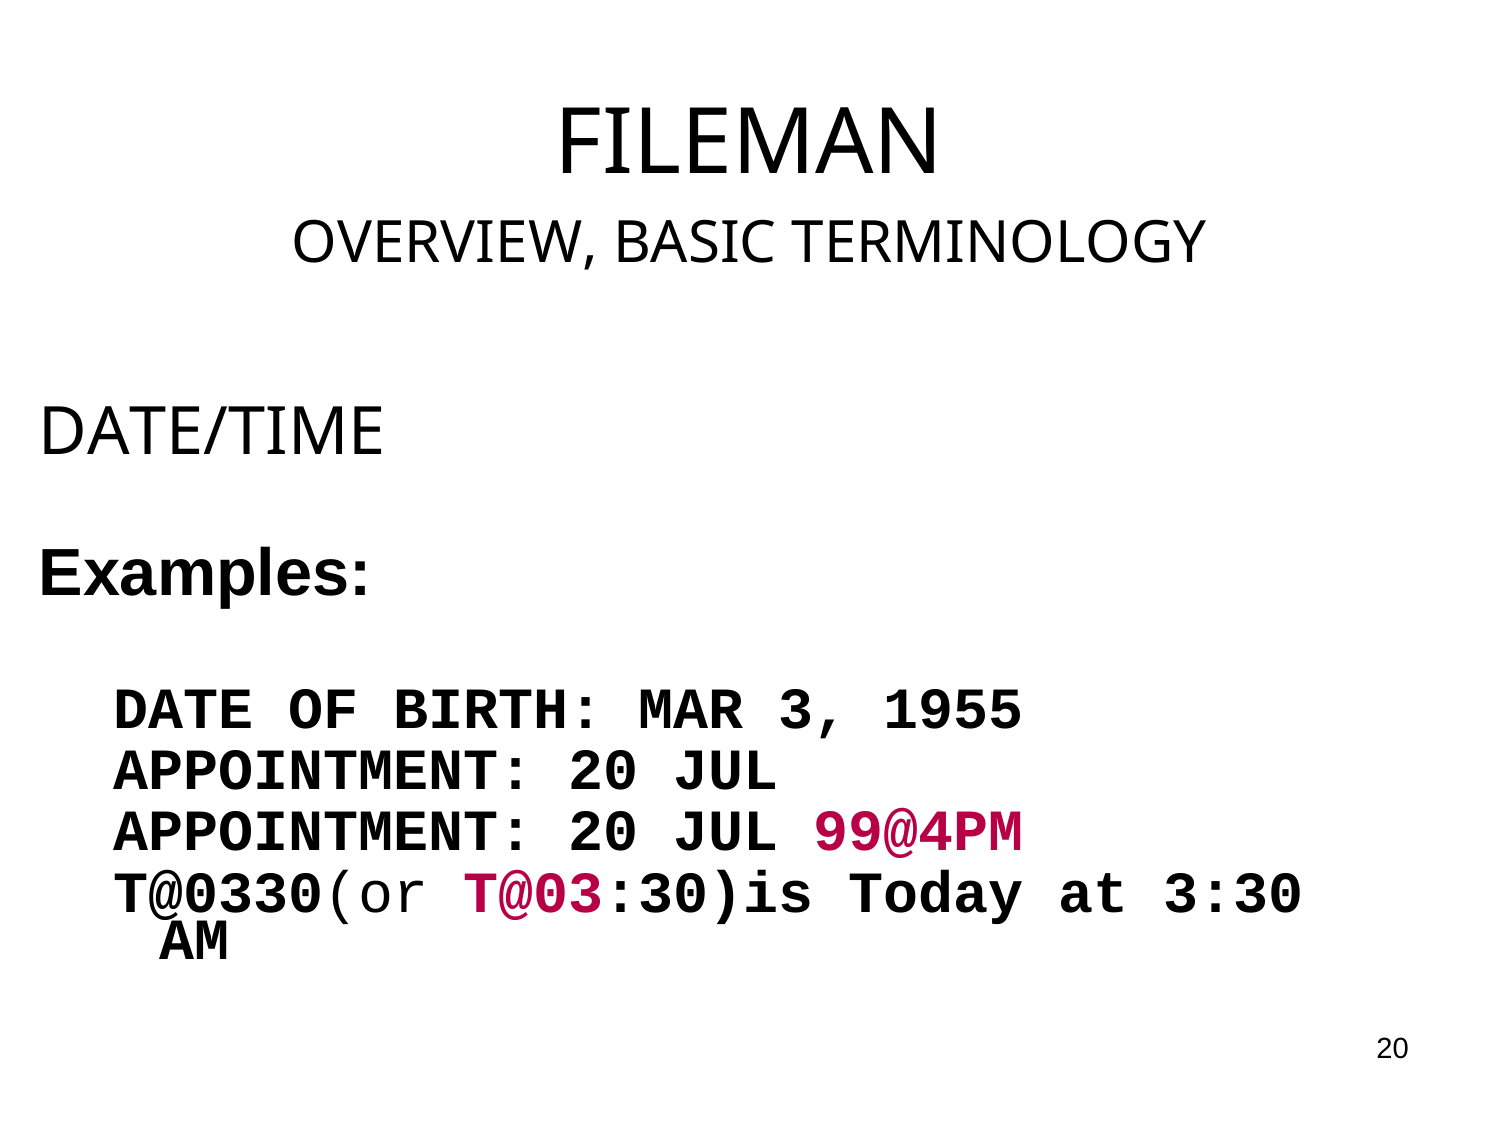

# FILEMAN OVERVIEW, BASIC TERMINOLOGY
DATE/TIME
Examples:
DATE OF BIRTH: MAR 3, 1955
APPOINTMENT: 20 JUL
APPOINTMENT: 20 JUL 99@4PM
T@0330(or T@03:30)is Today at 3:30 AM
20